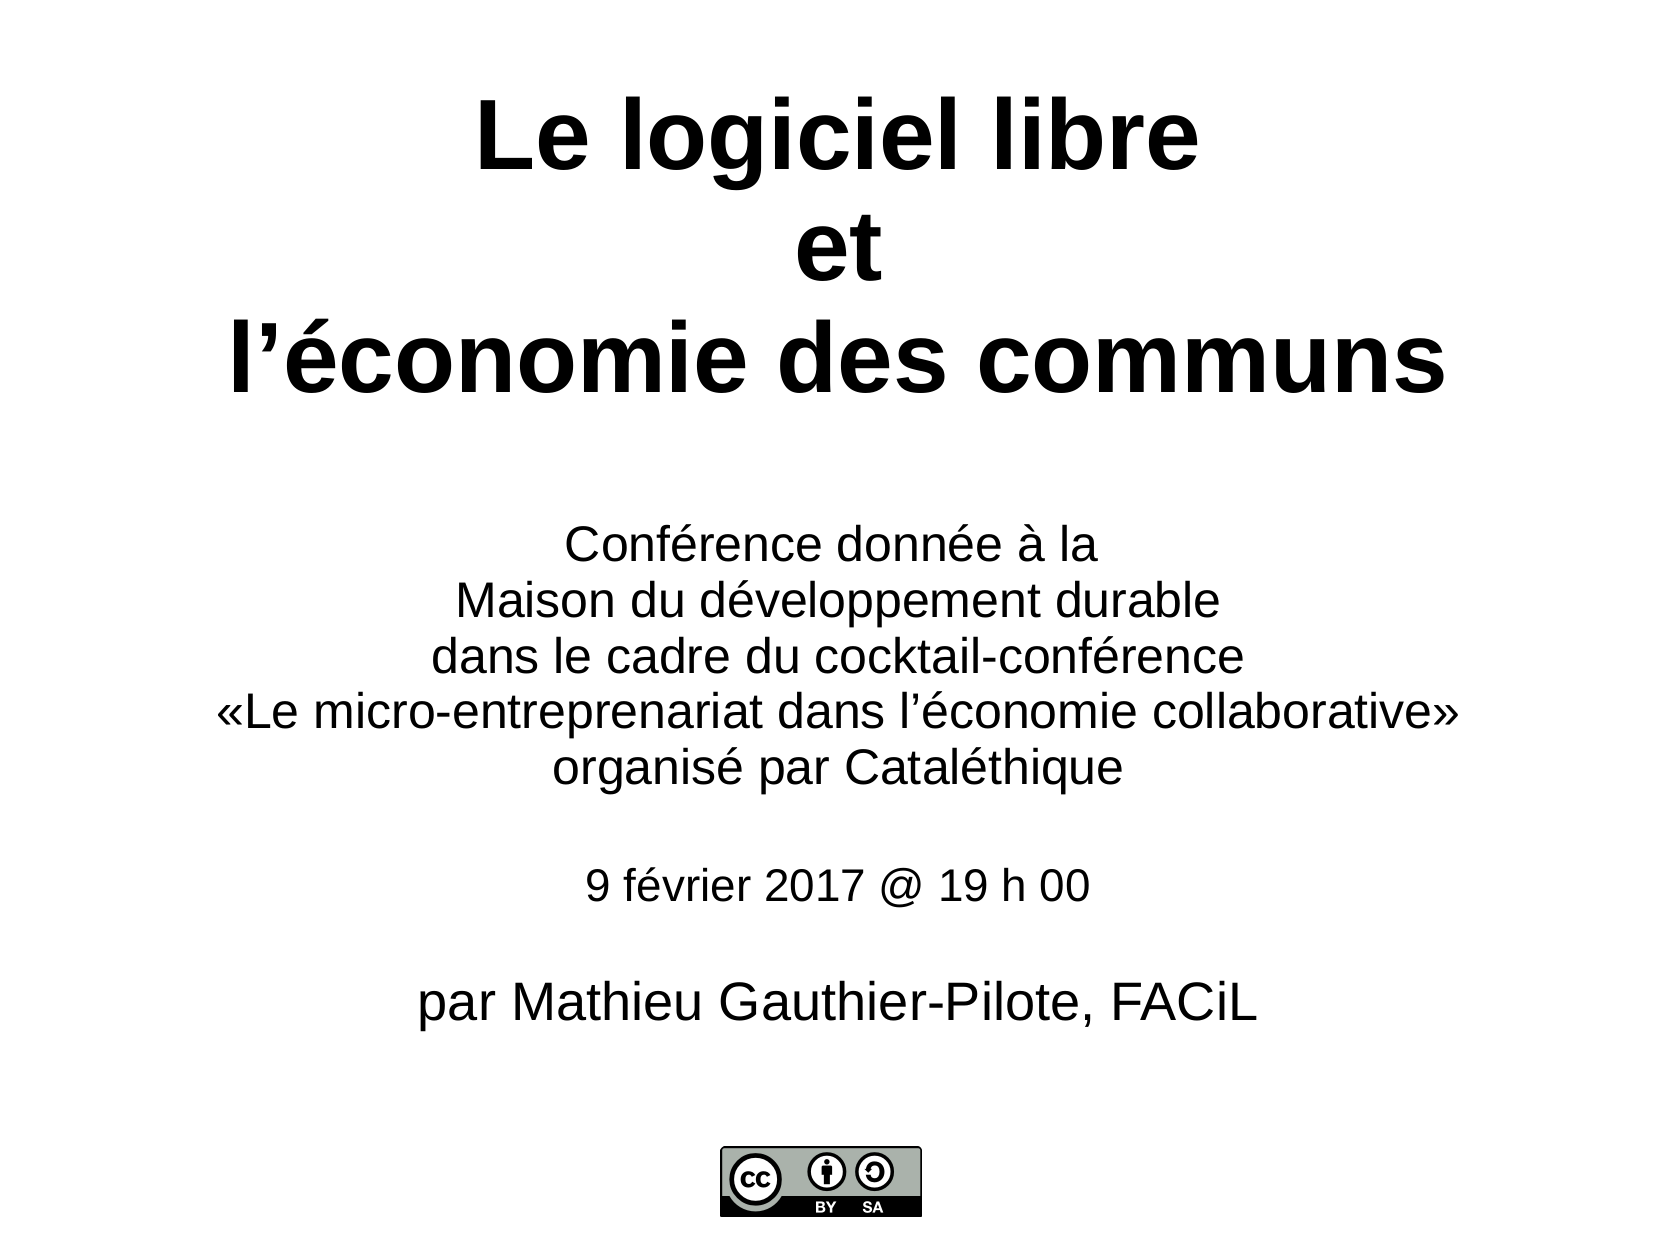

# Le logiciel libre et l’économie des communs Conférence donnée à la Maison du développement durable dans le cadre du cocktail-conférence «Le micro-entreprenariat dans l’économie collaborative» organisé par Cataléthique 9 février 2017 @ 19 h 00 par Mathieu Gauthier-Pilote, FACiL